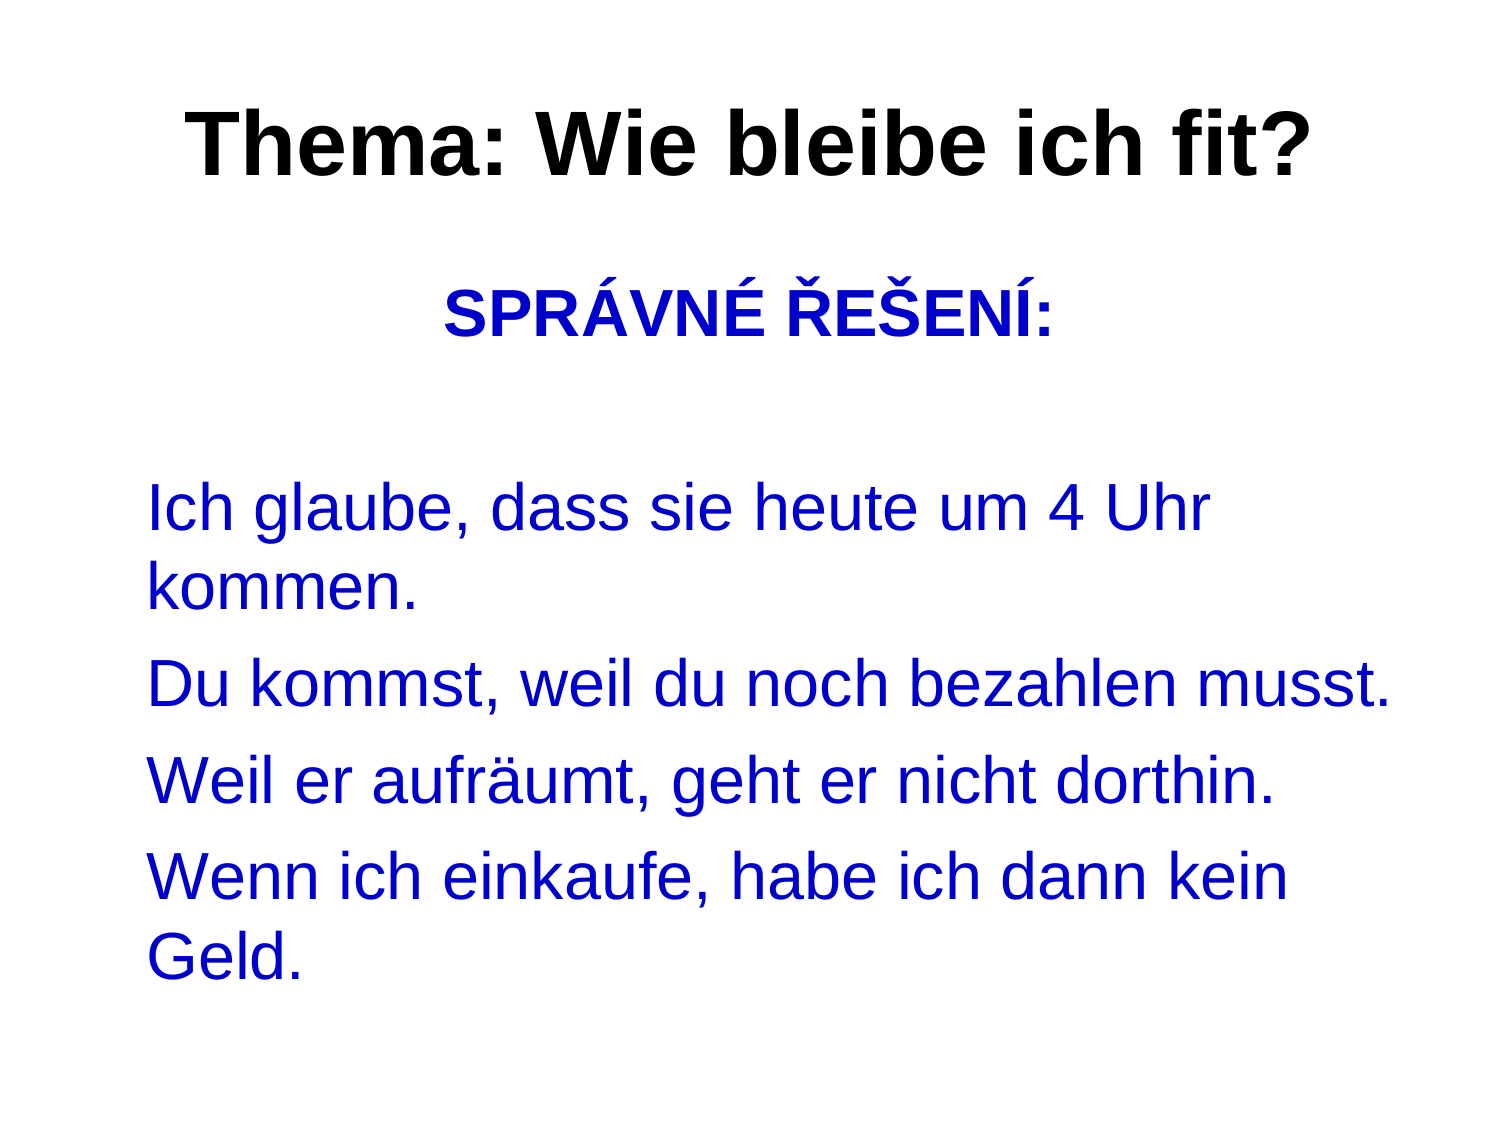

# Thema: Wie bleibe ich fit?
SPRÁVNÉ ŘEŠENÍ:
	Ich glaube, dass sie heute um 4 Uhr kommen.
	Du kommst, weil du noch bezahlen musst.
	Weil er aufräumt, geht er nicht dorthin.
	Wenn ich einkaufe, habe ich dann kein Geld.